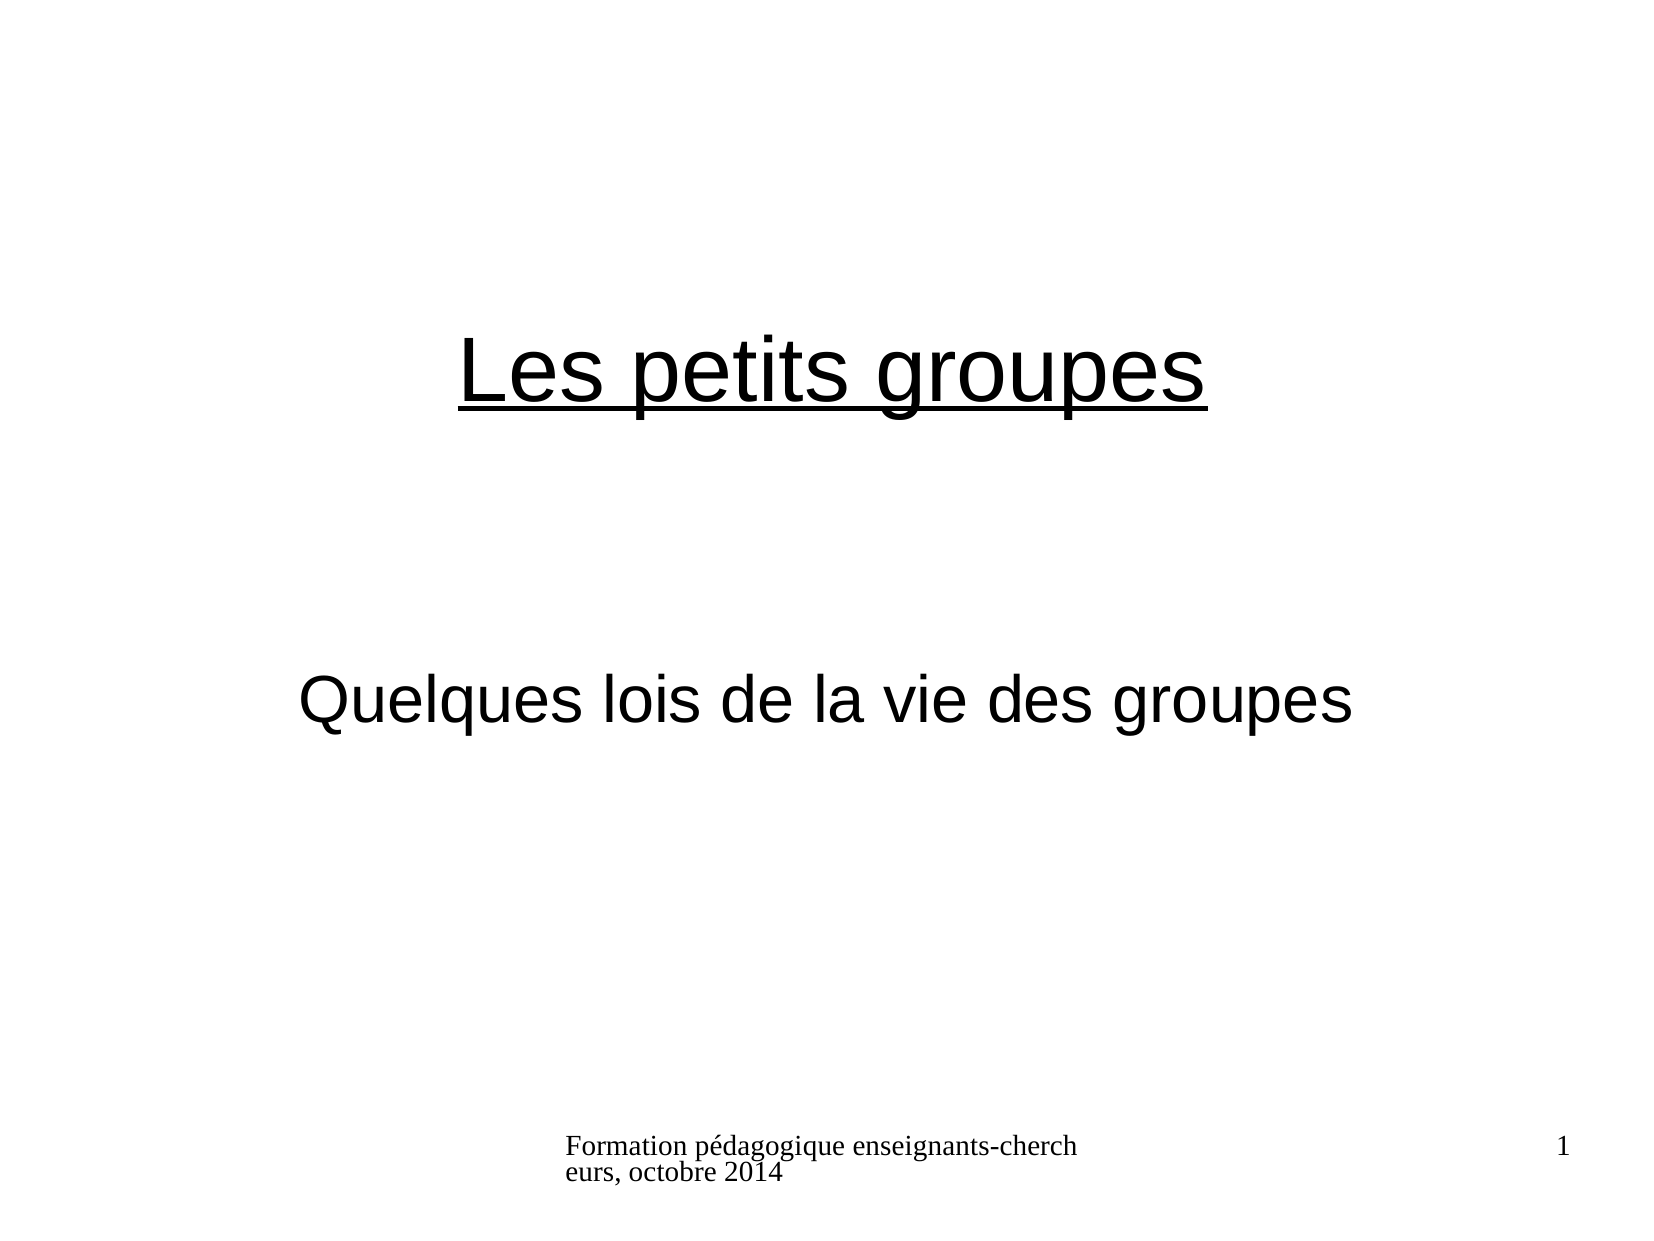

# Les petits groupes
Quelques lois de la vie des groupes
Formation pédagogique enseignants-chercheurs, octobre 2014
1